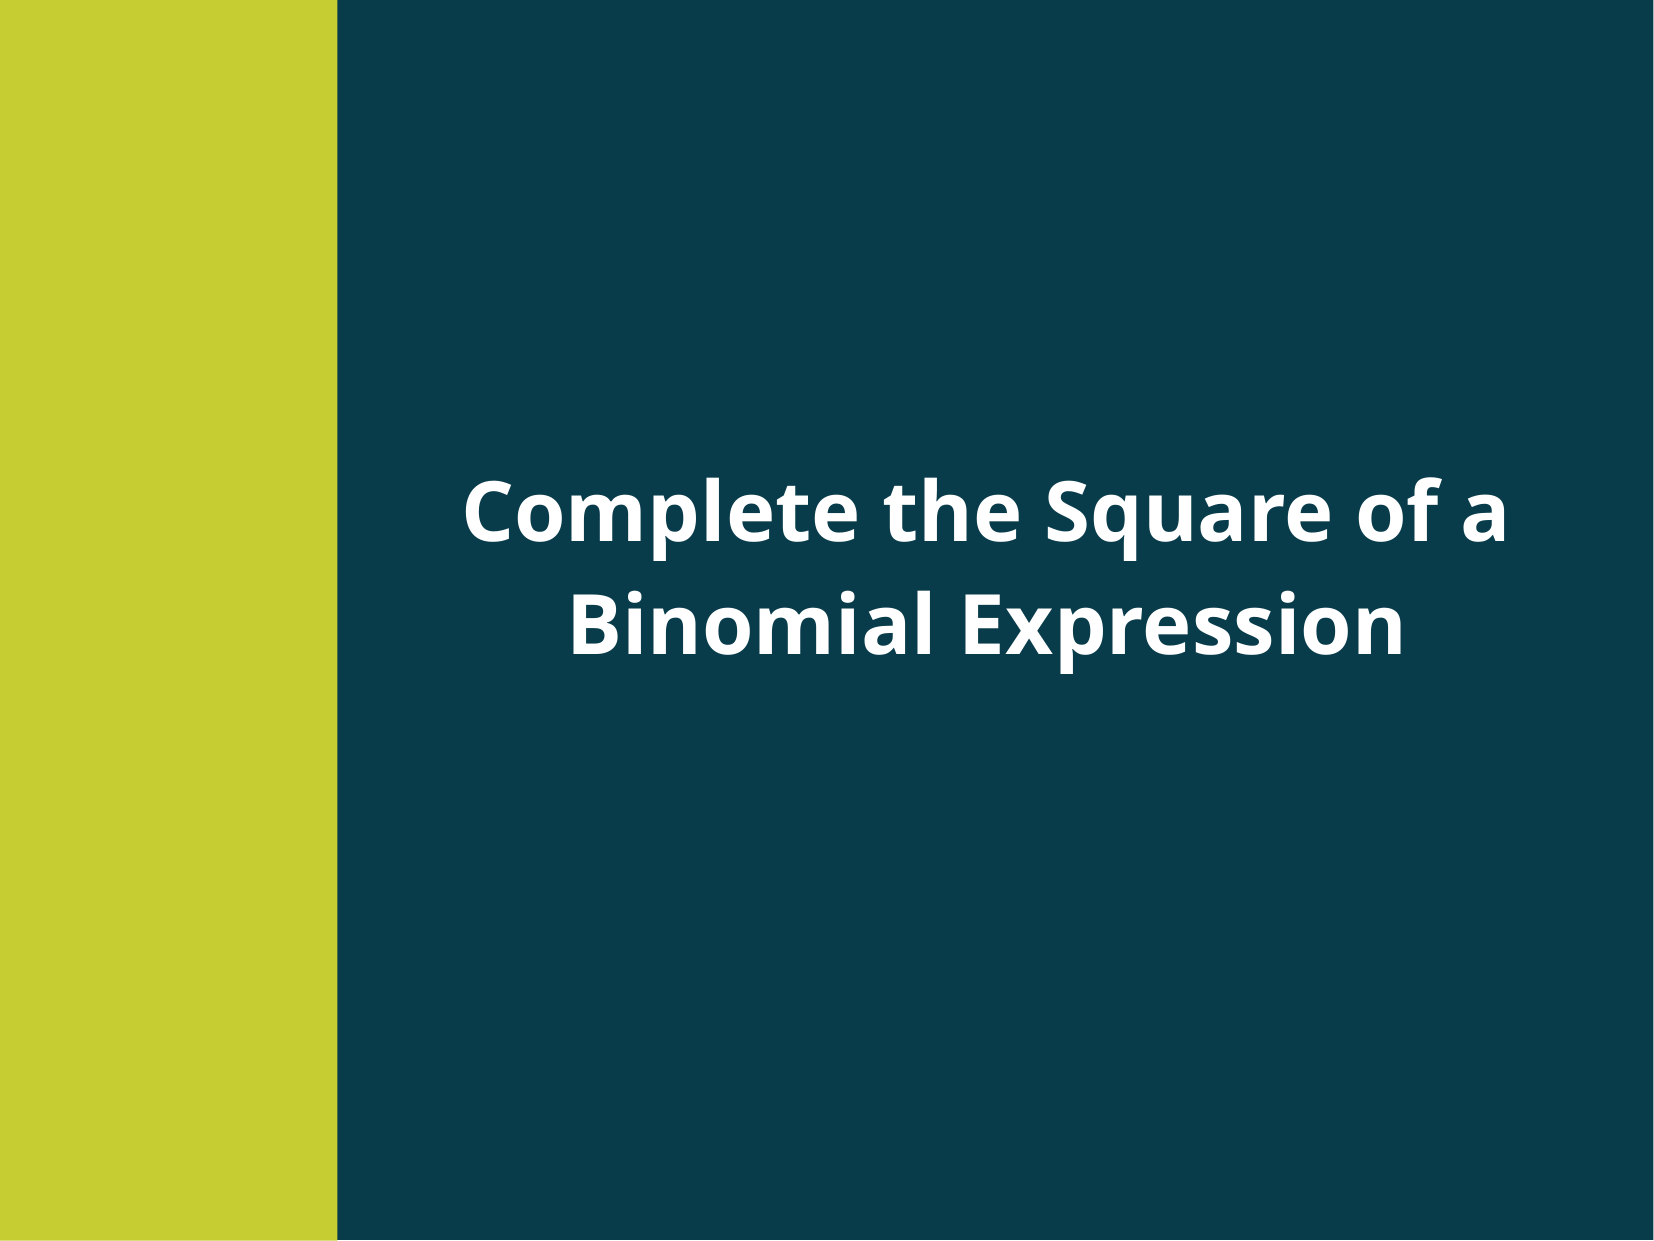

# Complete the Square of a Binomial Expression